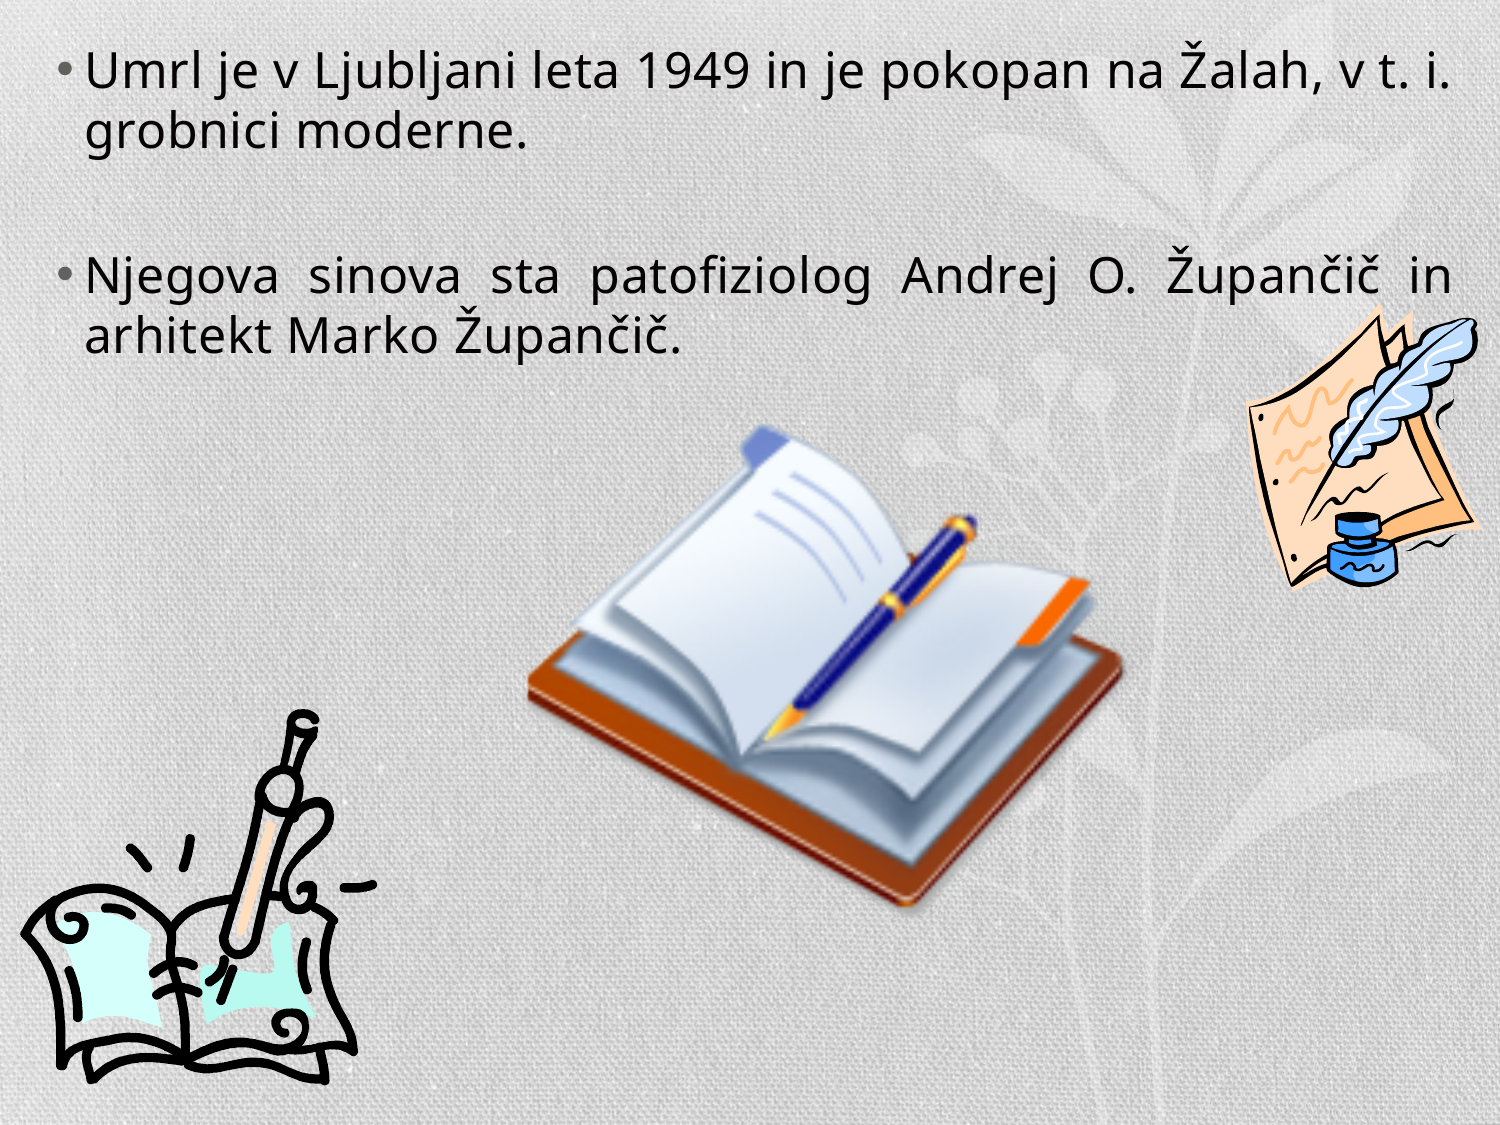

# Umrl je v Ljubljani leta 1949 in je pokopan na Žalah, v t. i. grobnici moderne.
Njegova sinova sta patofiziolog Andrej O. Župančič in arhitekt Marko Župančič.